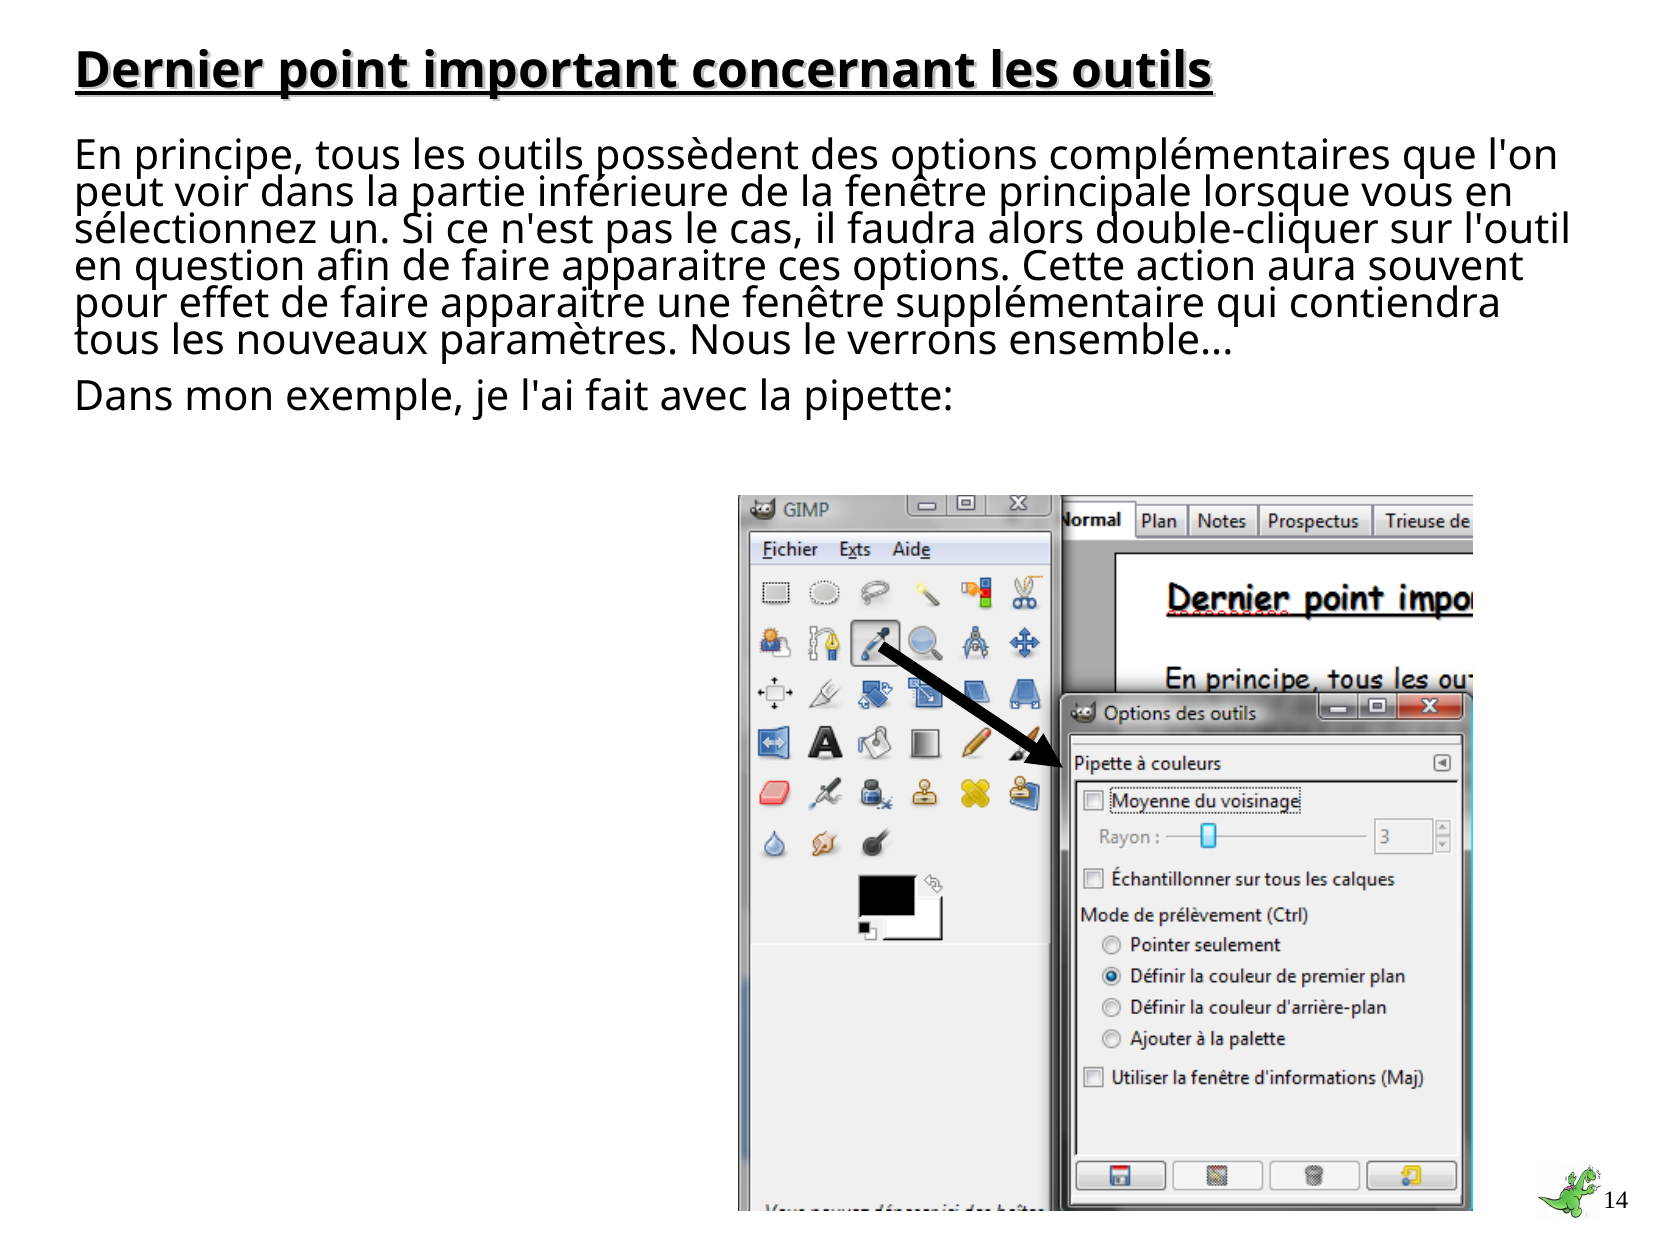

Dernier point important concernant les outils
En principe, tous les outils possèdent des options complémentaires que l'on
peut voir dans la partie inférieure de la fenêtre principale lorsque vous en
sélectionnez un. Si ce n'est pas le cas, il faudra alors double-cliquer sur l'outil
en question afin de faire apparaitre ces options. Cette action aura souvent
pour effet de faire apparaitre une fenêtre supplémentaire qui contiendra
tous les nouveaux paramètres. Nous le verrons ensemble...
Dans mon exemple, je l'ai fait avec la pipette:
14